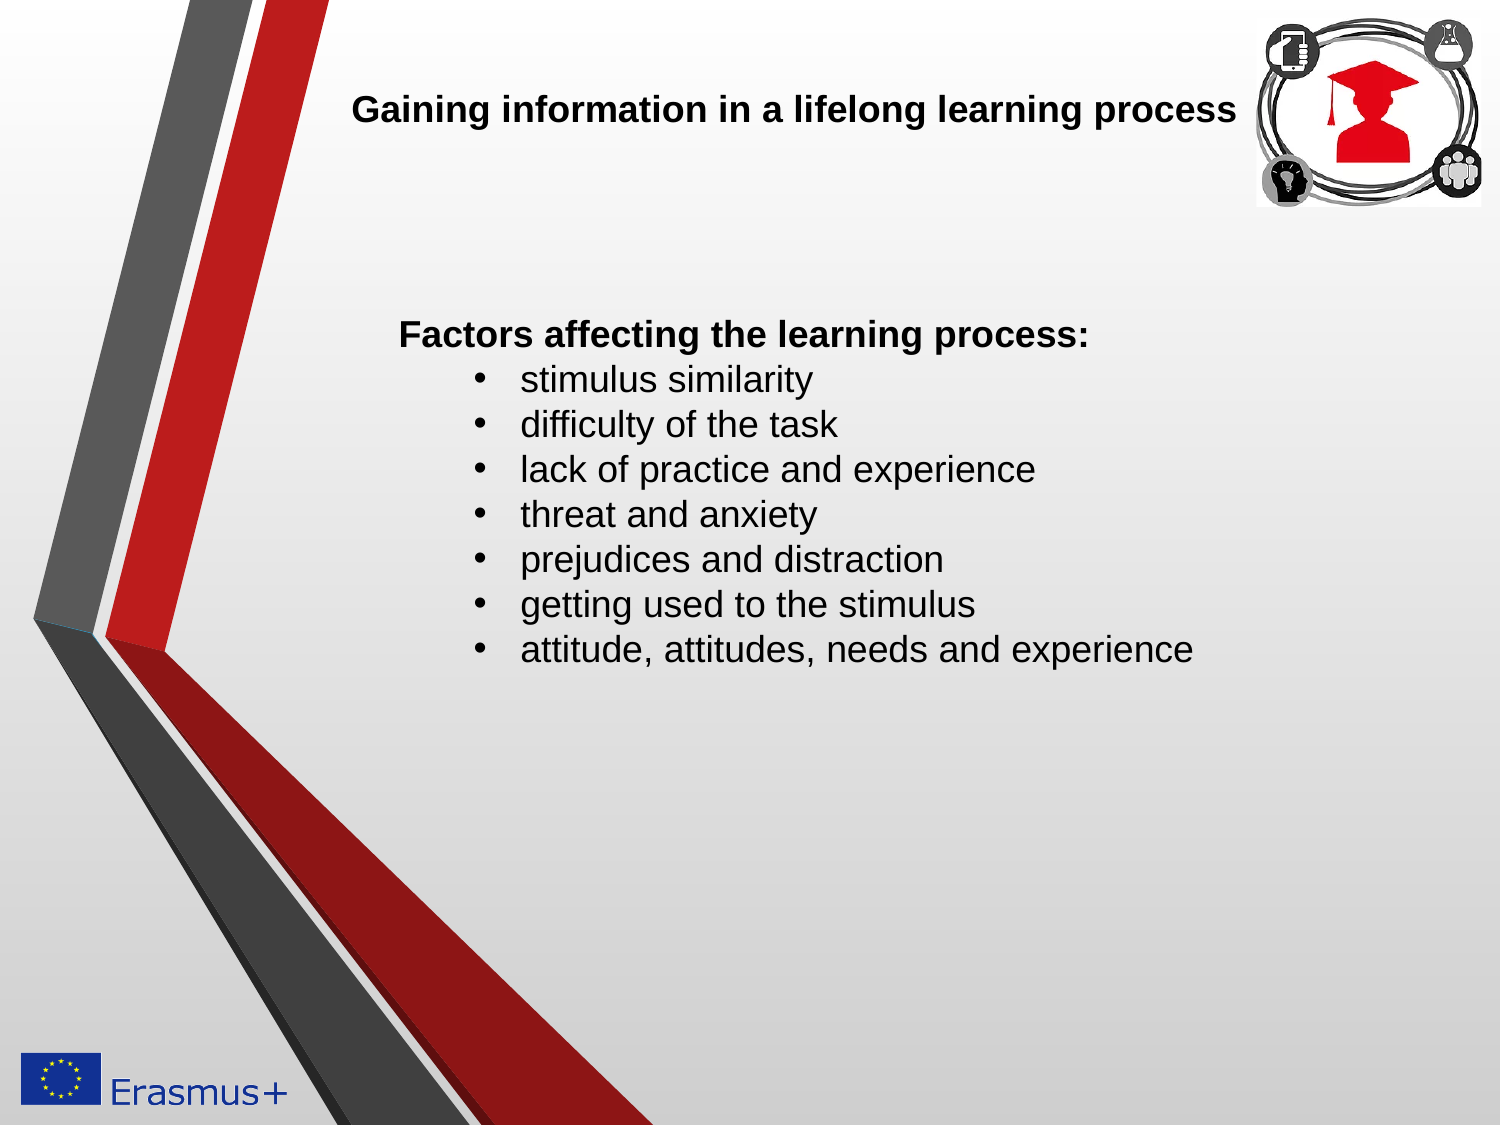

Gaining information in a lifelong learning process
Factors affecting the learning process:
stimulus similarity
difficulty of the task
lack of practice and experience
threat and anxiety
prejudices and distraction
getting used to the stimulus
attitude, attitudes, needs and experience